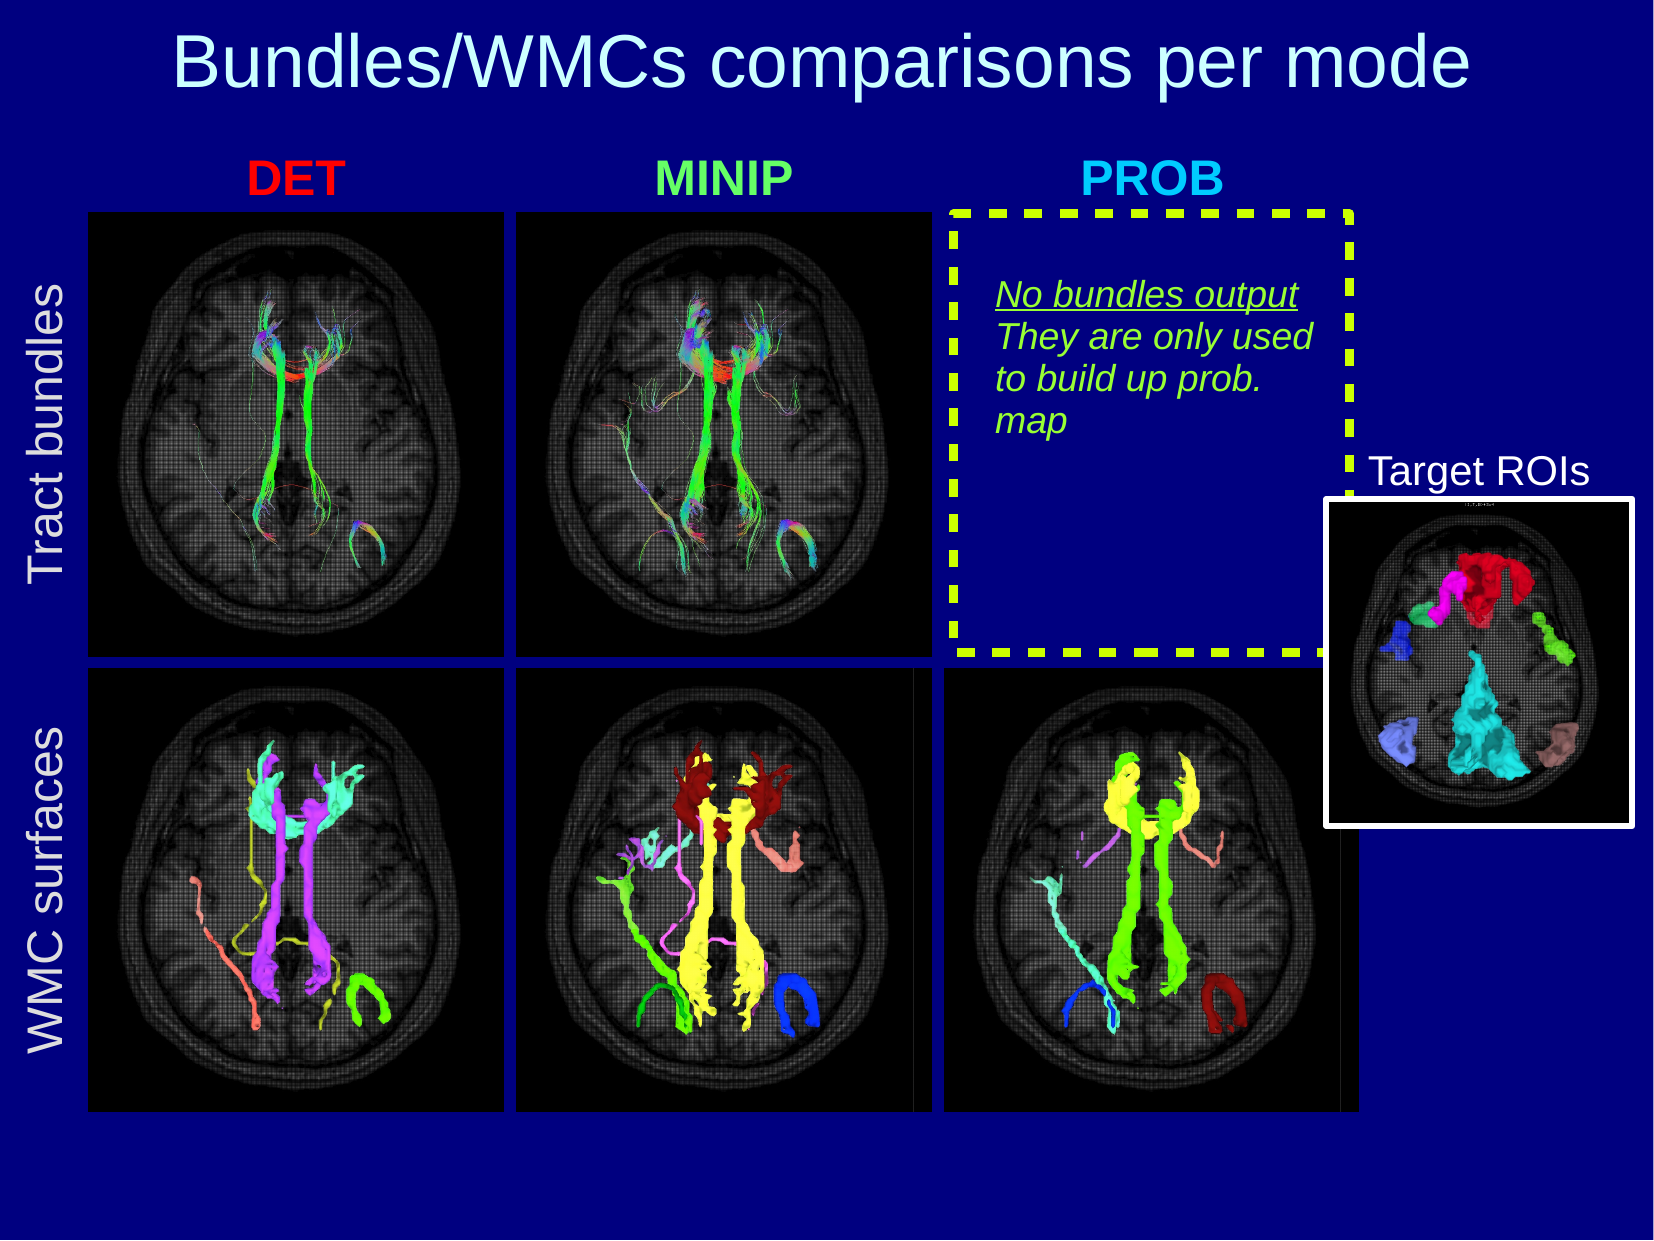

# Bundles/WMCs comparisons per mode
DET
MINIP
PROB
No bundles output
They are only used
to build up prob.
map
Tract bundles
Target ROIs
WMC surfaces